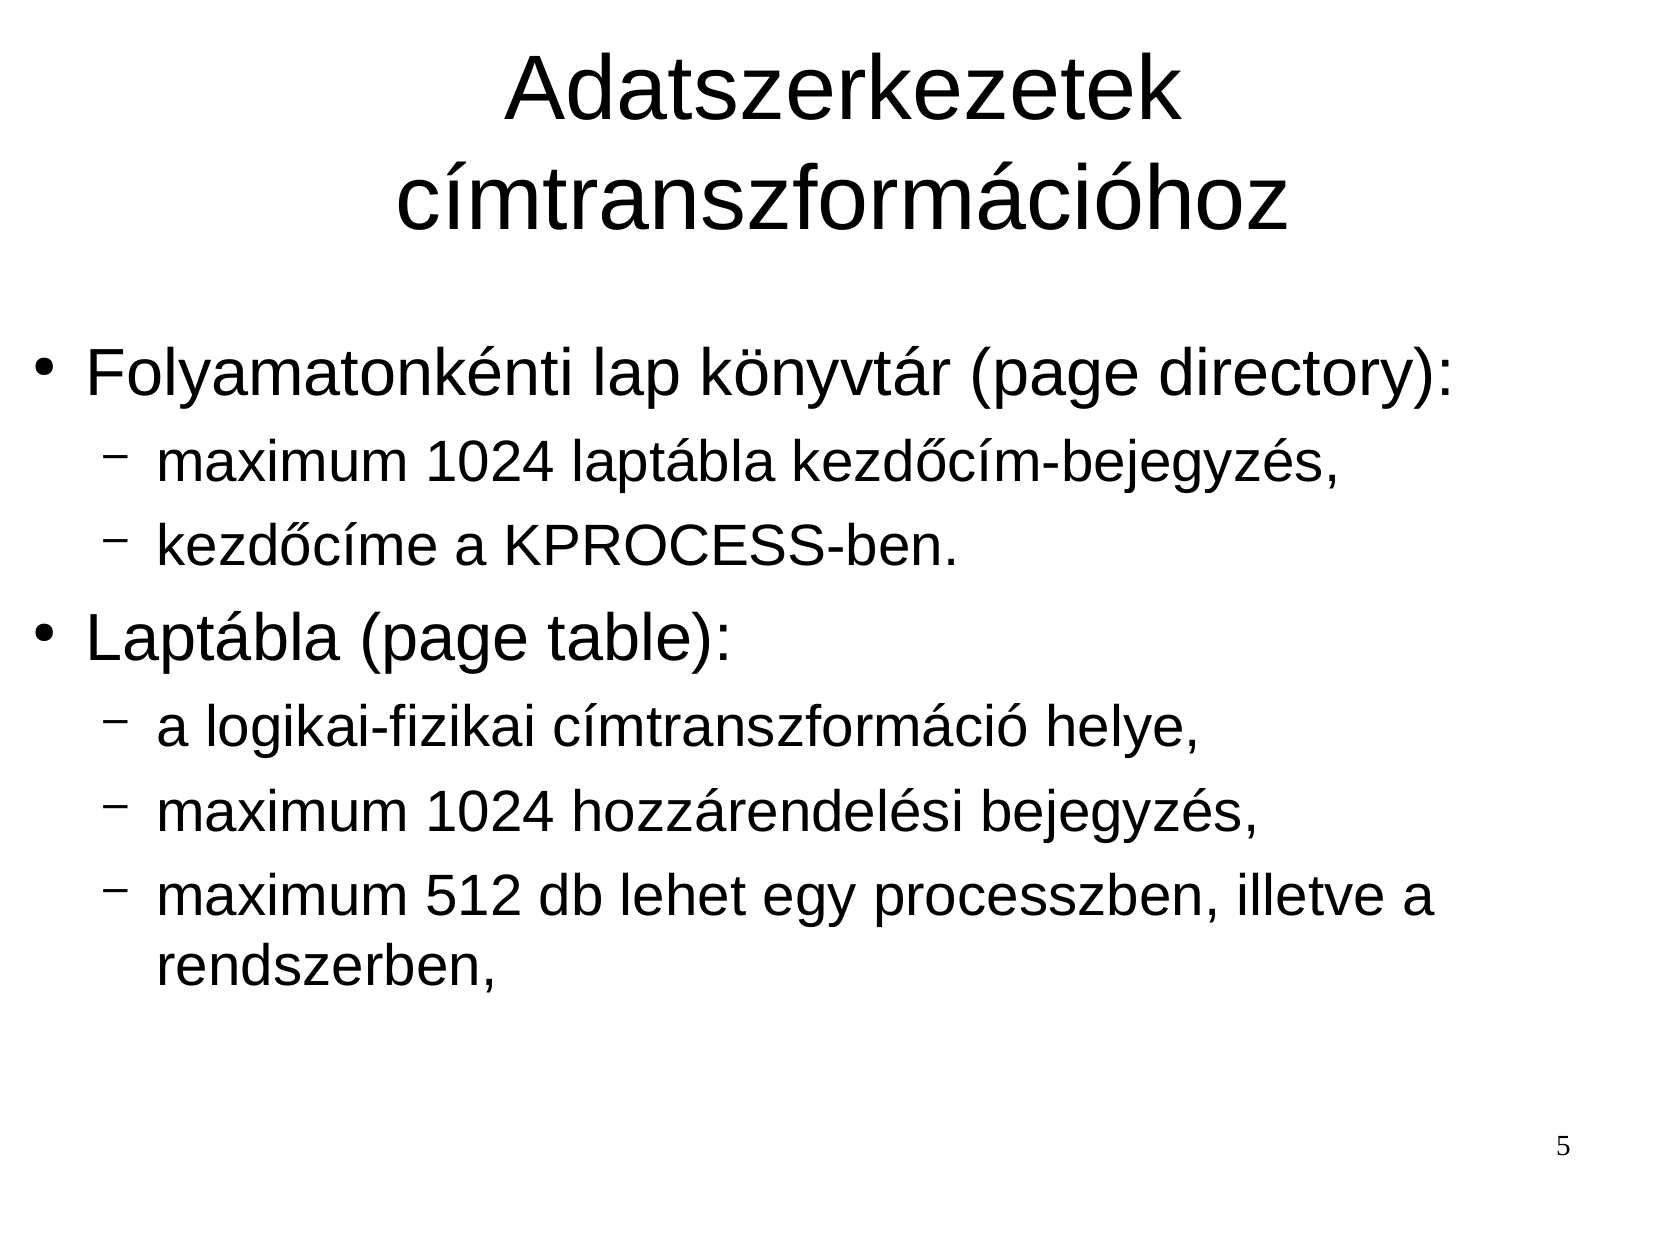

# Adatszerkezetek címtranszformációhoz
Folyamatonkénti lap könyvtár (page directory):
maximum 1024 laptábla kezdőcím-bejegyzés,
kezdőcíme a KPROCESS-ben.
Laptábla (page table):
a logikai-fizikai címtranszformáció helye,
maximum 1024 hozzárendelési bejegyzés,
maximum 512 db lehet egy processzben, illetve a rendszerben,
5